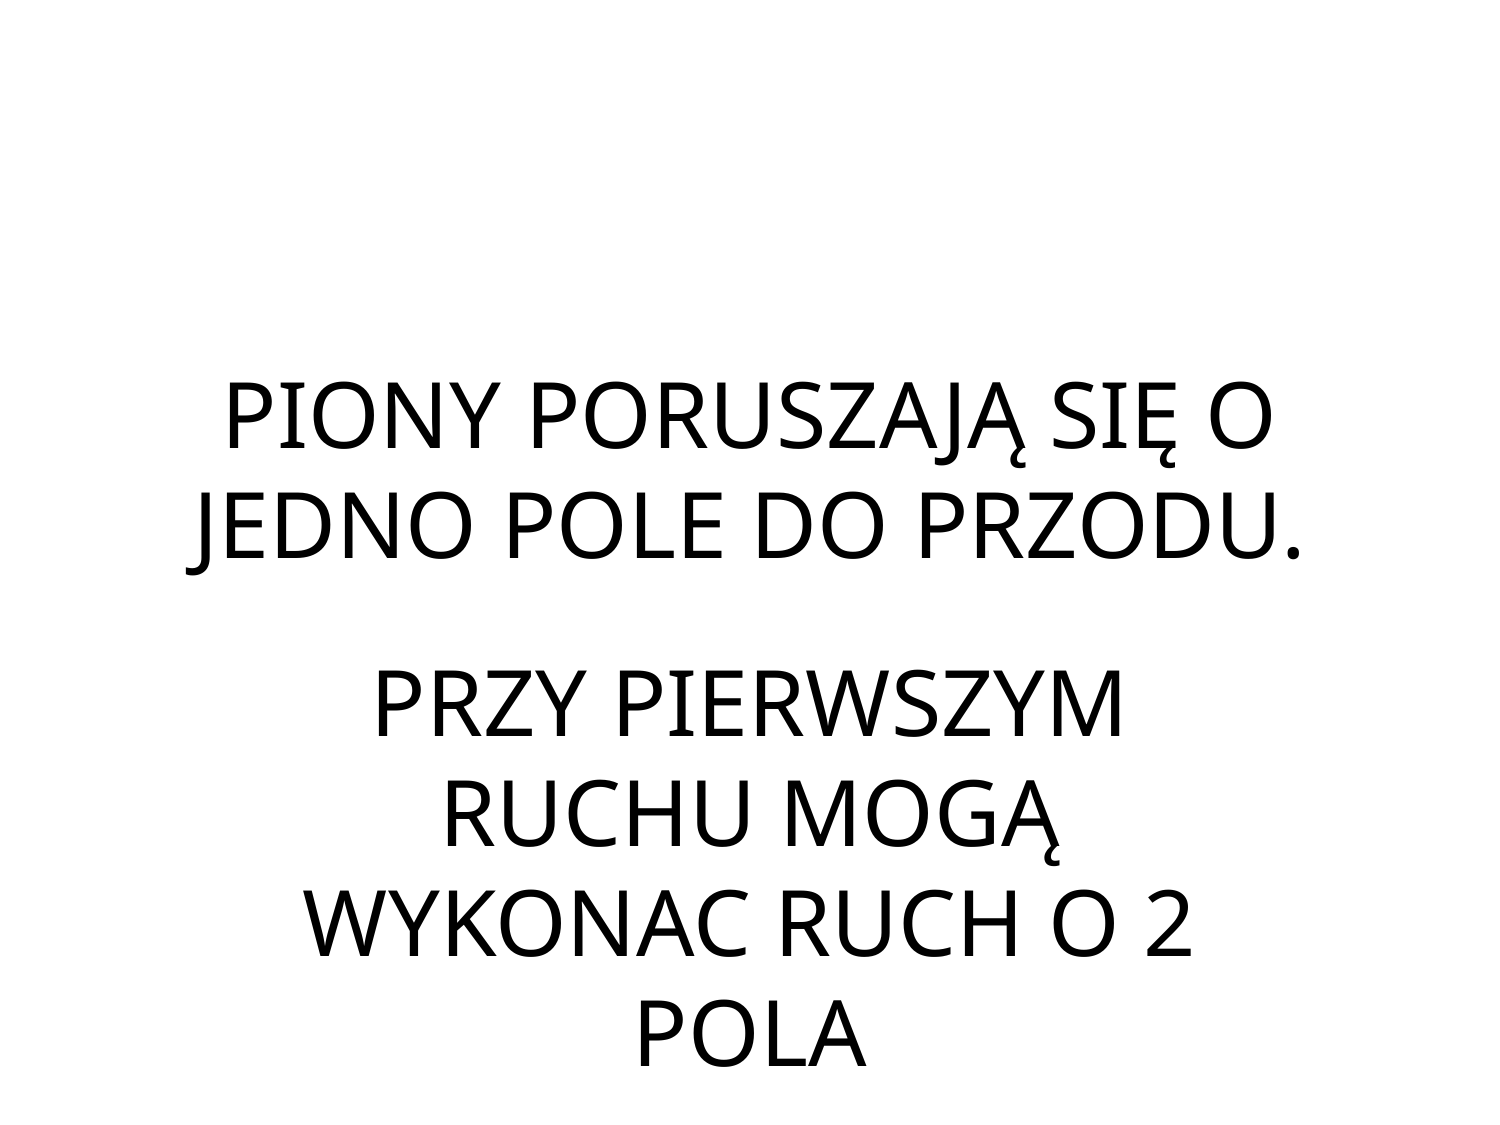

# PIONY PORUSZAJĄ SIĘ O JEDNO POLE DO PRZODU.
PRZY PIERWSZYM RUCHU MOGĄ WYKONAC RUCH O 2
POLA